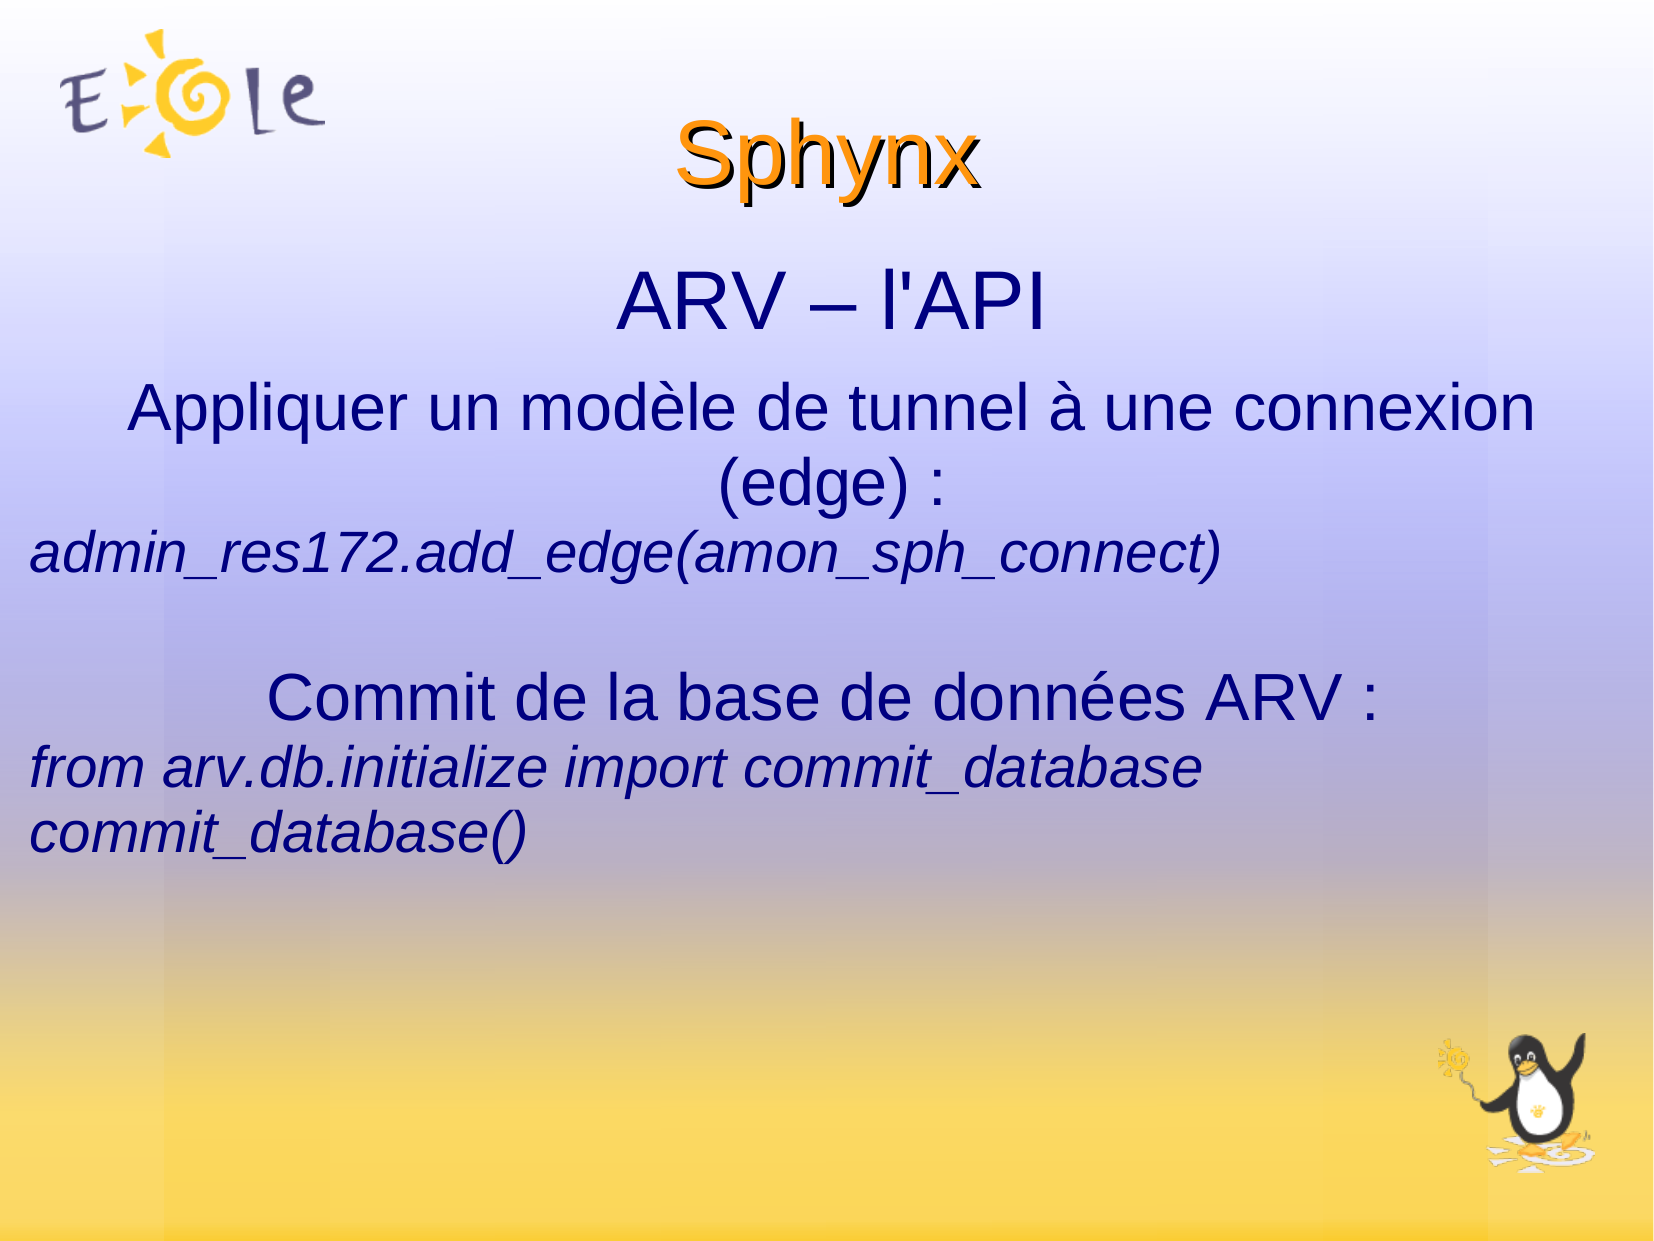

# Sphynx
ARV – l'API
Appliquer un modèle de tunnel à une connexion (edge) :
admin_res172.add_edge(amon_sph_connect)
Commit de la base de données ARV :
from arv.db.initialize import commit_database
commit_database()